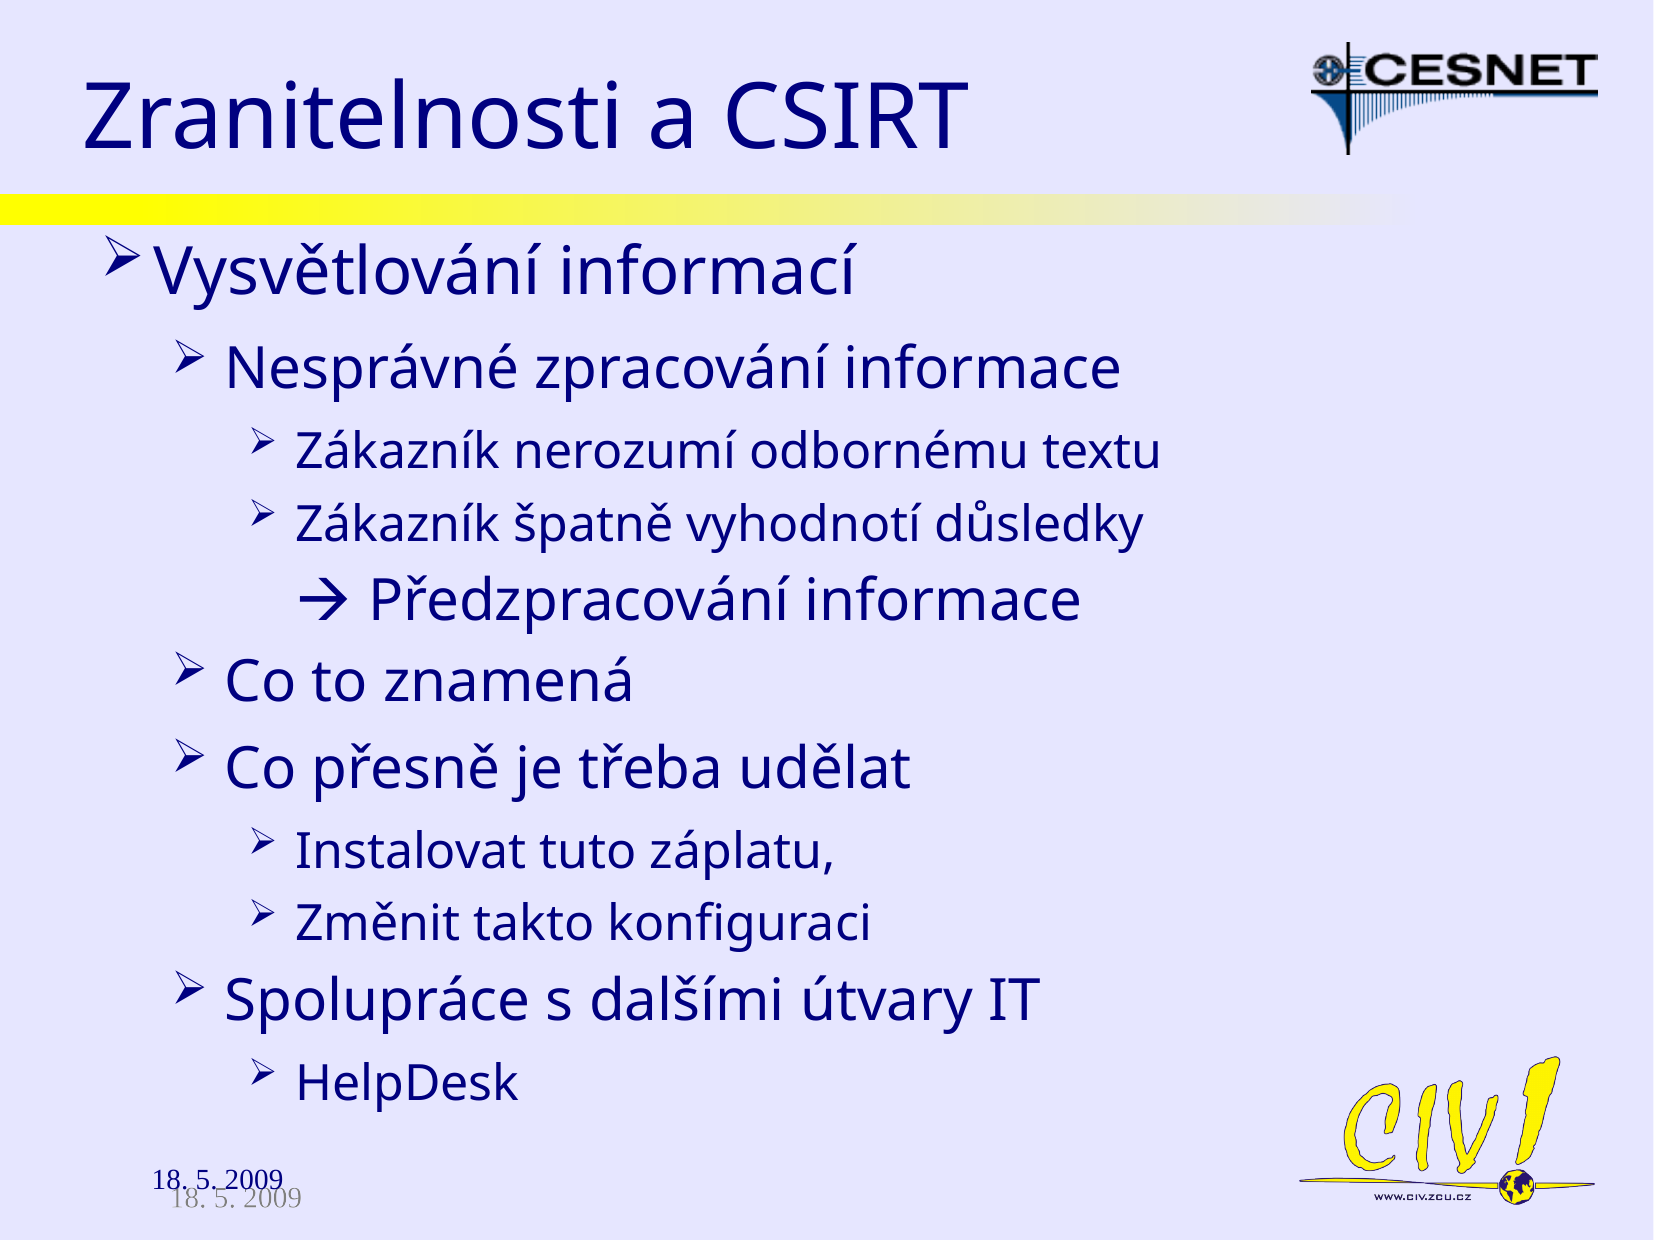

# Zranitelnosti a CSIRT
Vysvětlování informací
Nesprávné zpracování informace
Zákazník nerozumí odbornému textu
Zákazník špatně vyhodnotí důsledky
 Předzpracování informace
Co to znamená
Co přesně je třeba udělat
Instalovat tuto záplatu,
Změnit takto konfiguraci
Spolupráce s dalšími útvary IT
HelpDesk
18. 5. 2009